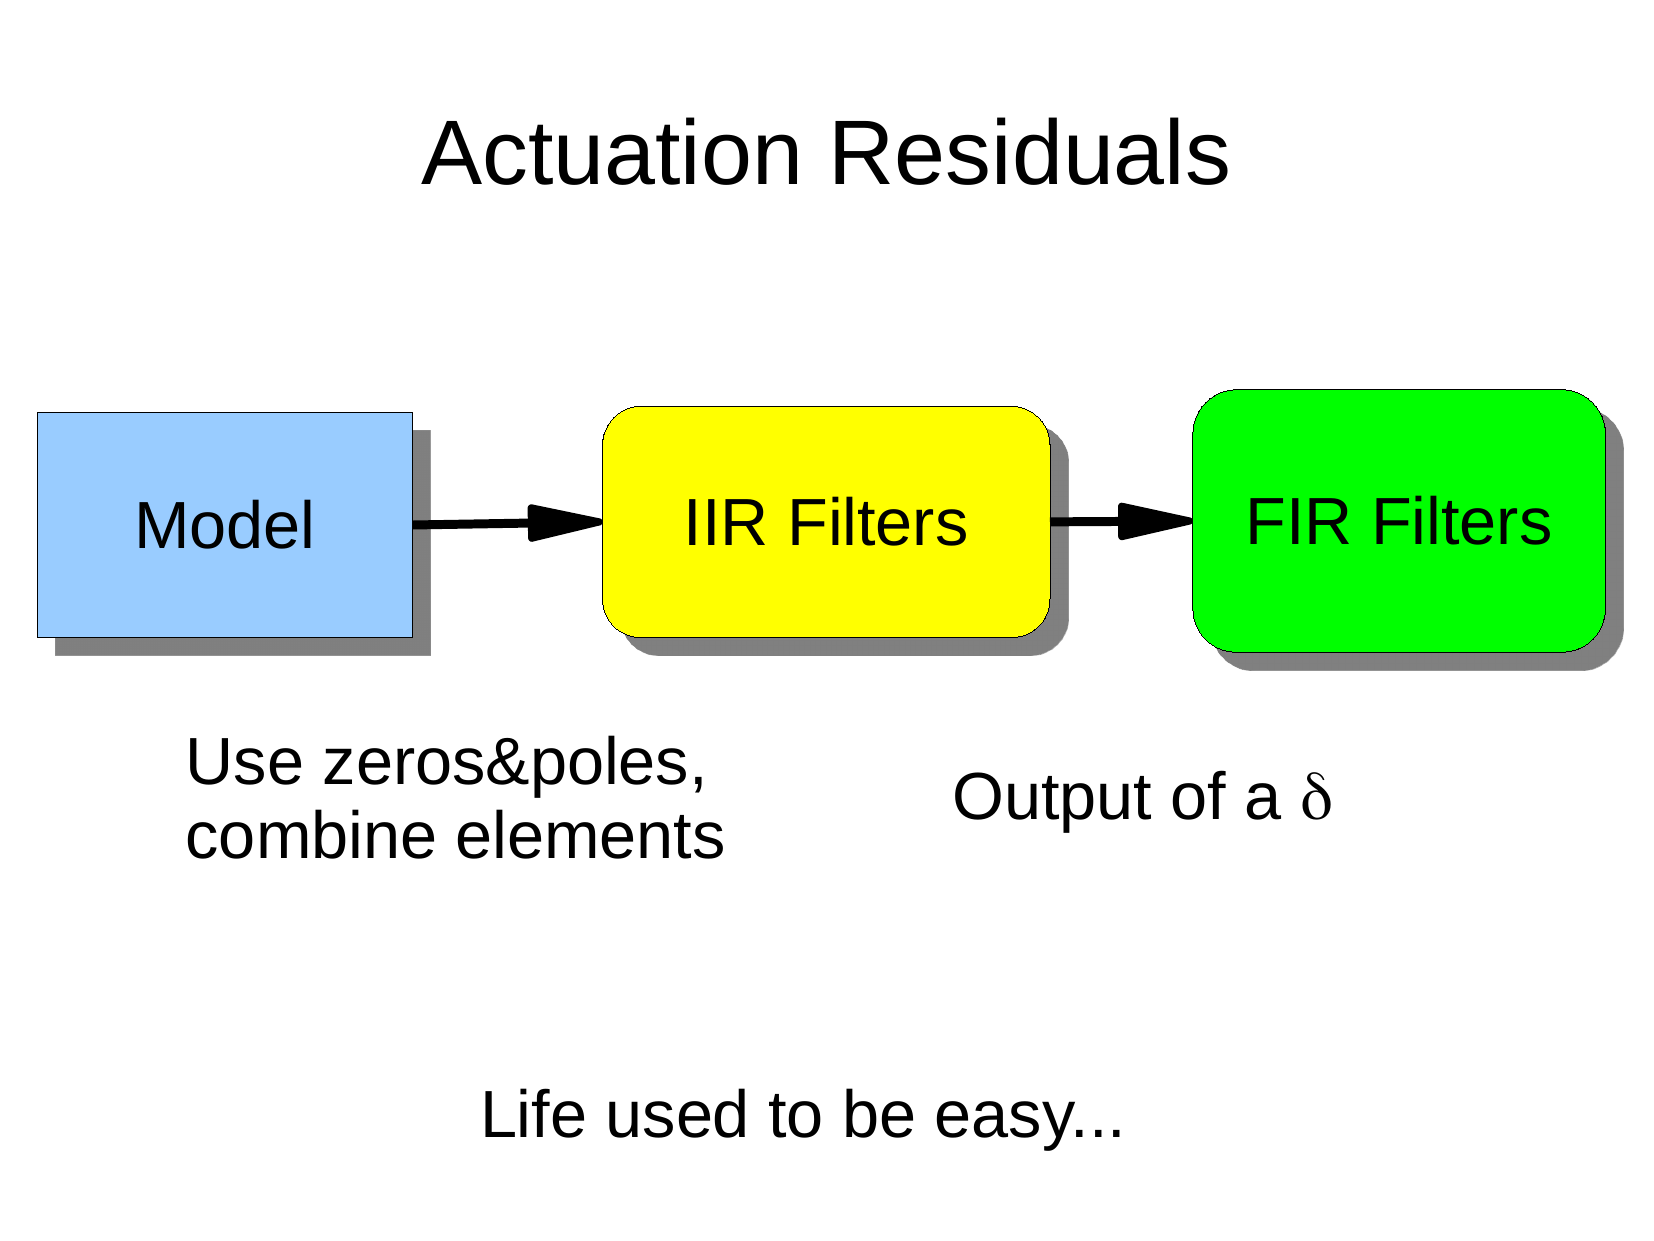

# Actuation Residuals
FIR Filters
IIR Filters
Model
Use zeros&poles,
combine elements
Output of a d
Life used to be easy...